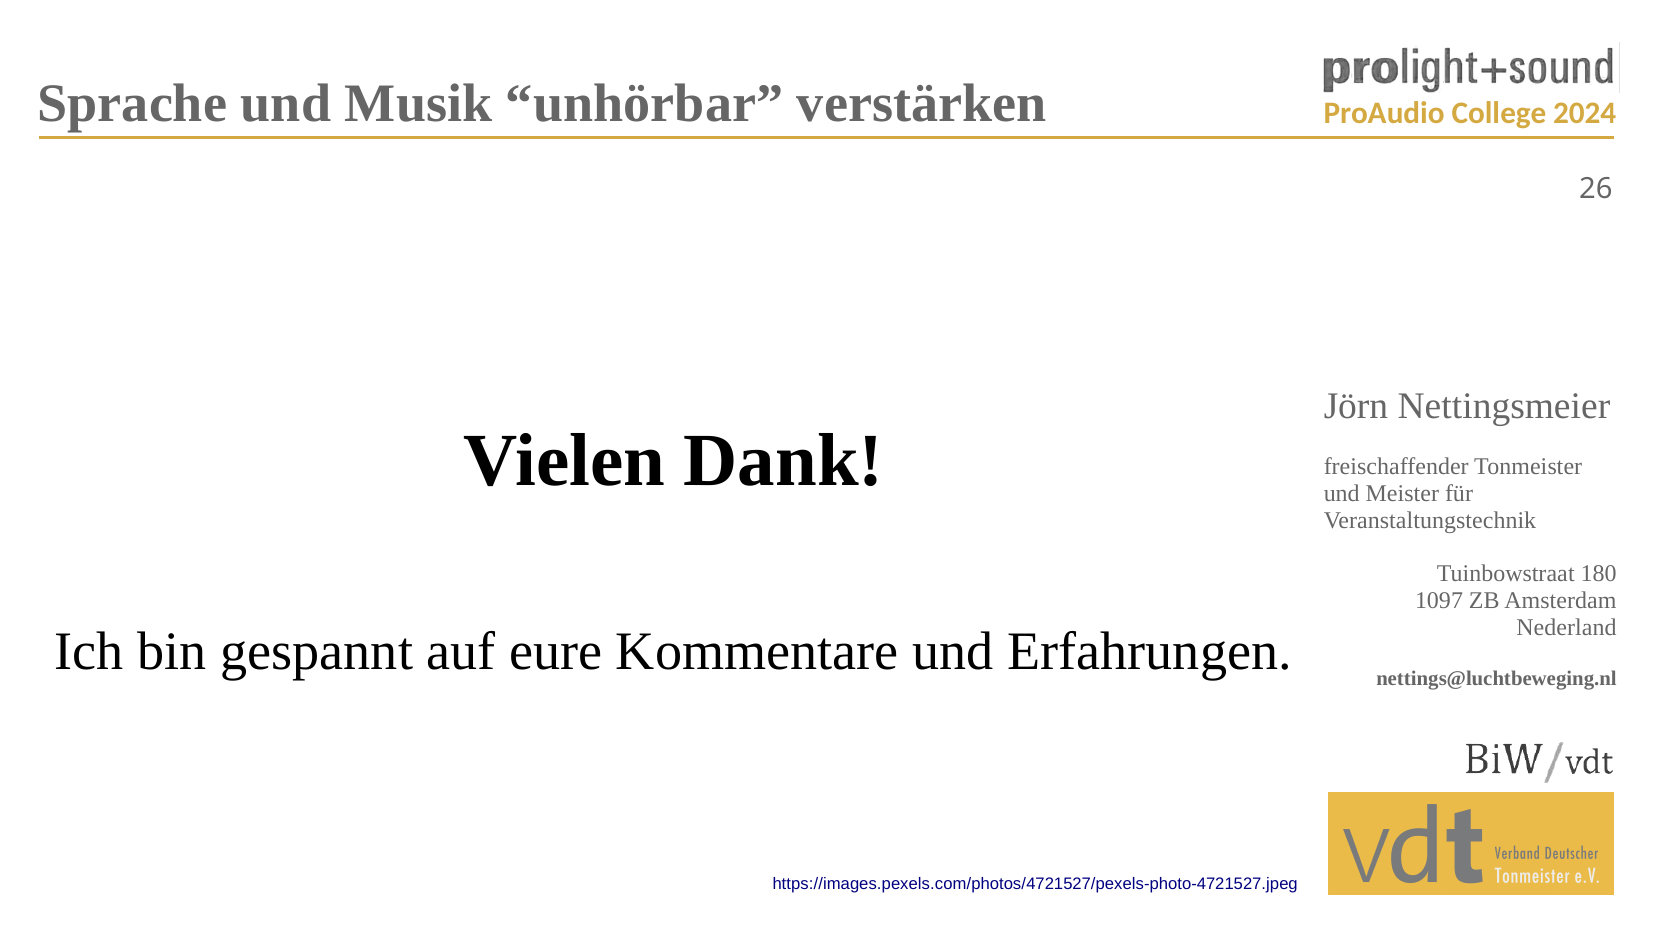

Sprache und Musik “unhörbar” verstärken
26
# Vielen Dank!
Ich bin gespannt auf eure Kommentare und Erfahrungen.
https://images.pexels.com/photos/4721527/pexels-photo-4721527.jpeg